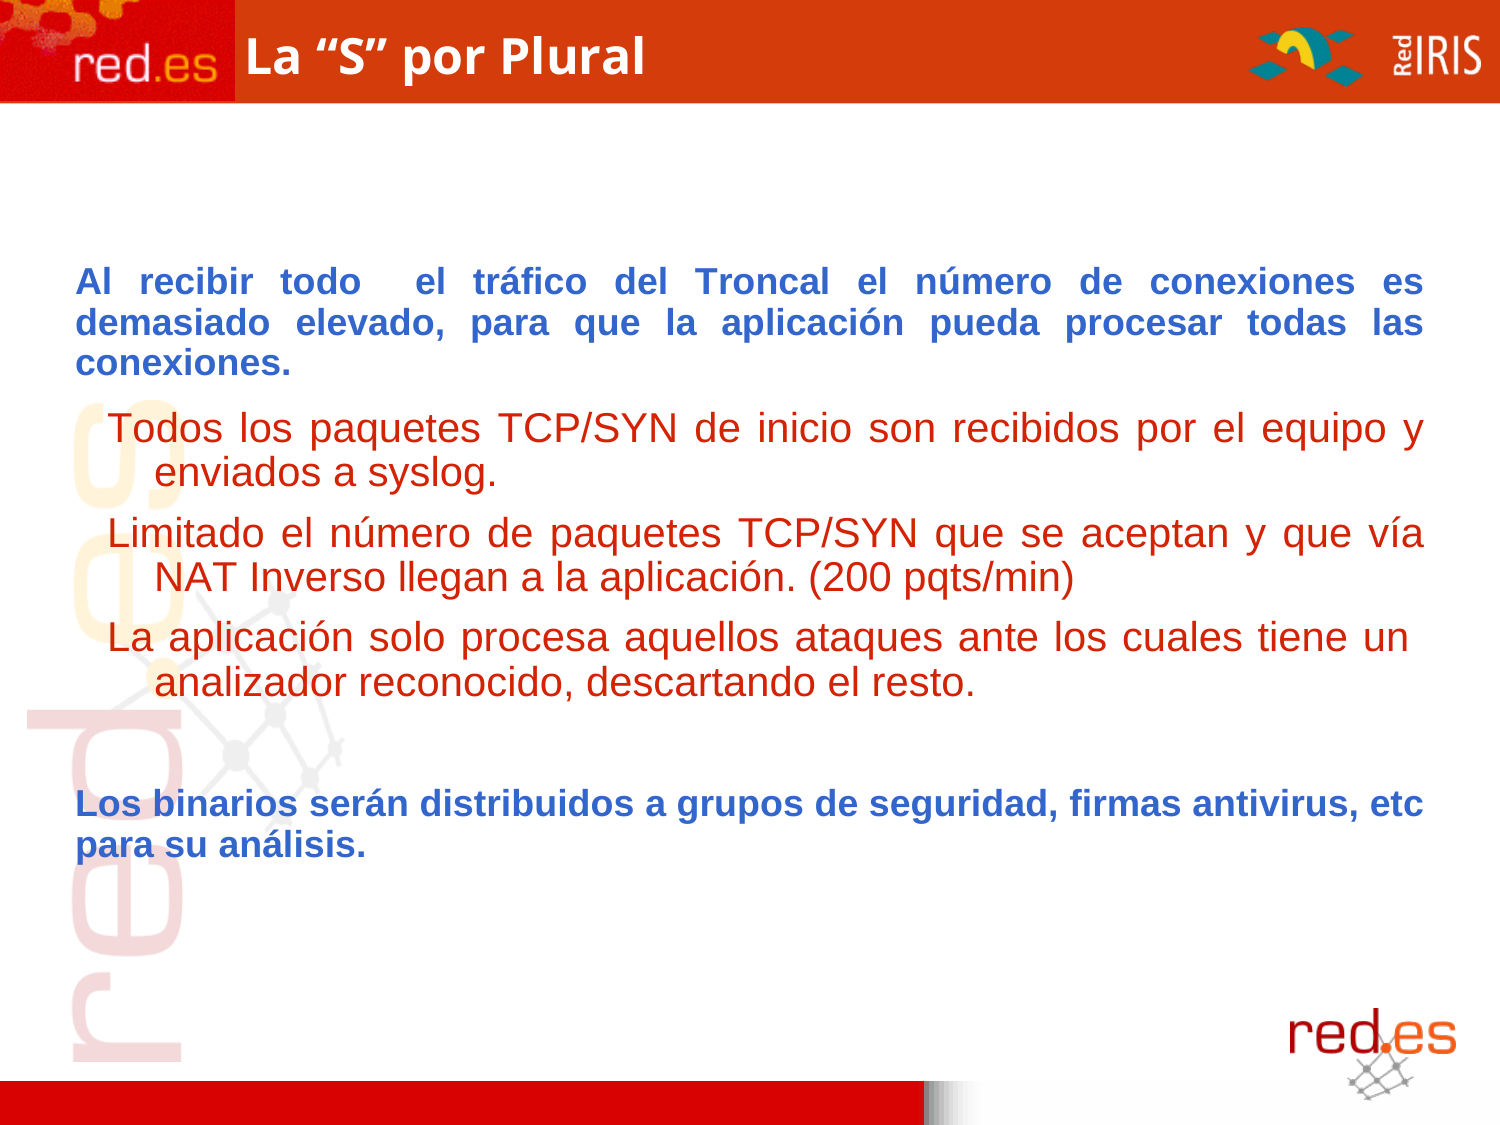

# La “S” por Plural
Al recibir todo el tráfico del Troncal el número de conexiones es demasiado elevado, para que la aplicación pueda procesar todas las conexiones.
Todos los paquetes TCP/SYN de inicio son recibidos por el equipo y enviados a syslog.
Limitado el número de paquetes TCP/SYN que se aceptan y que vía NAT Inverso llegan a la aplicación. (200 pqts/min)
La aplicación solo procesa aquellos ataques ante los cuales tiene un analizador reconocido, descartando el resto.
Los binarios serán distribuidos a grupos de seguridad, firmas antivirus, etc para su análisis.